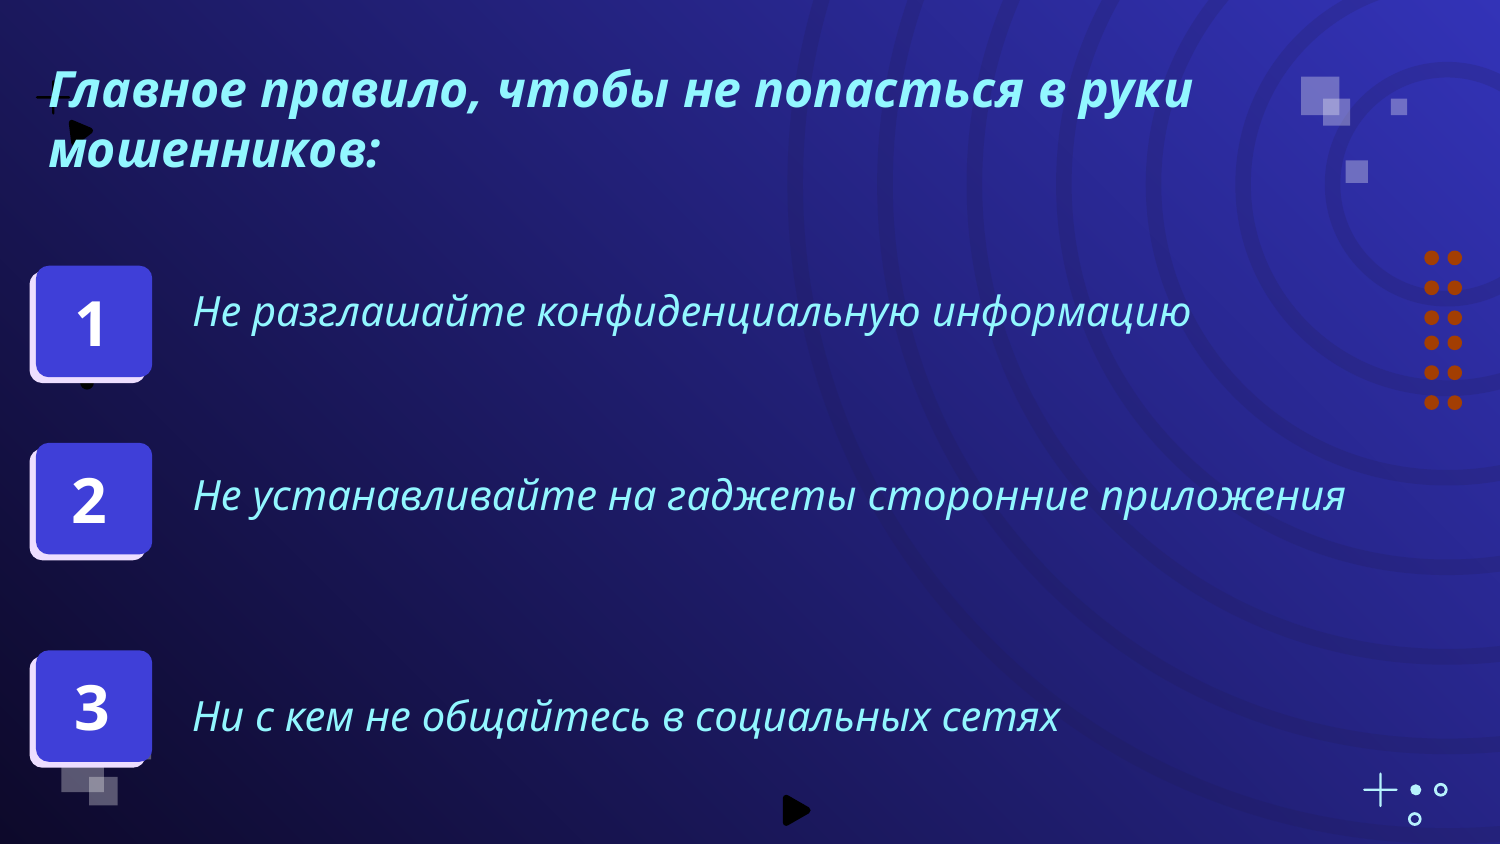

Главное правило, чтобы не попасться в руки мошенников:
Не разглашайте конфиденциальную информацию
1
# Не устанавливайте на гаджеты сторонние приложения
2
3
Ни с кем не общайтесь в социальных сетях